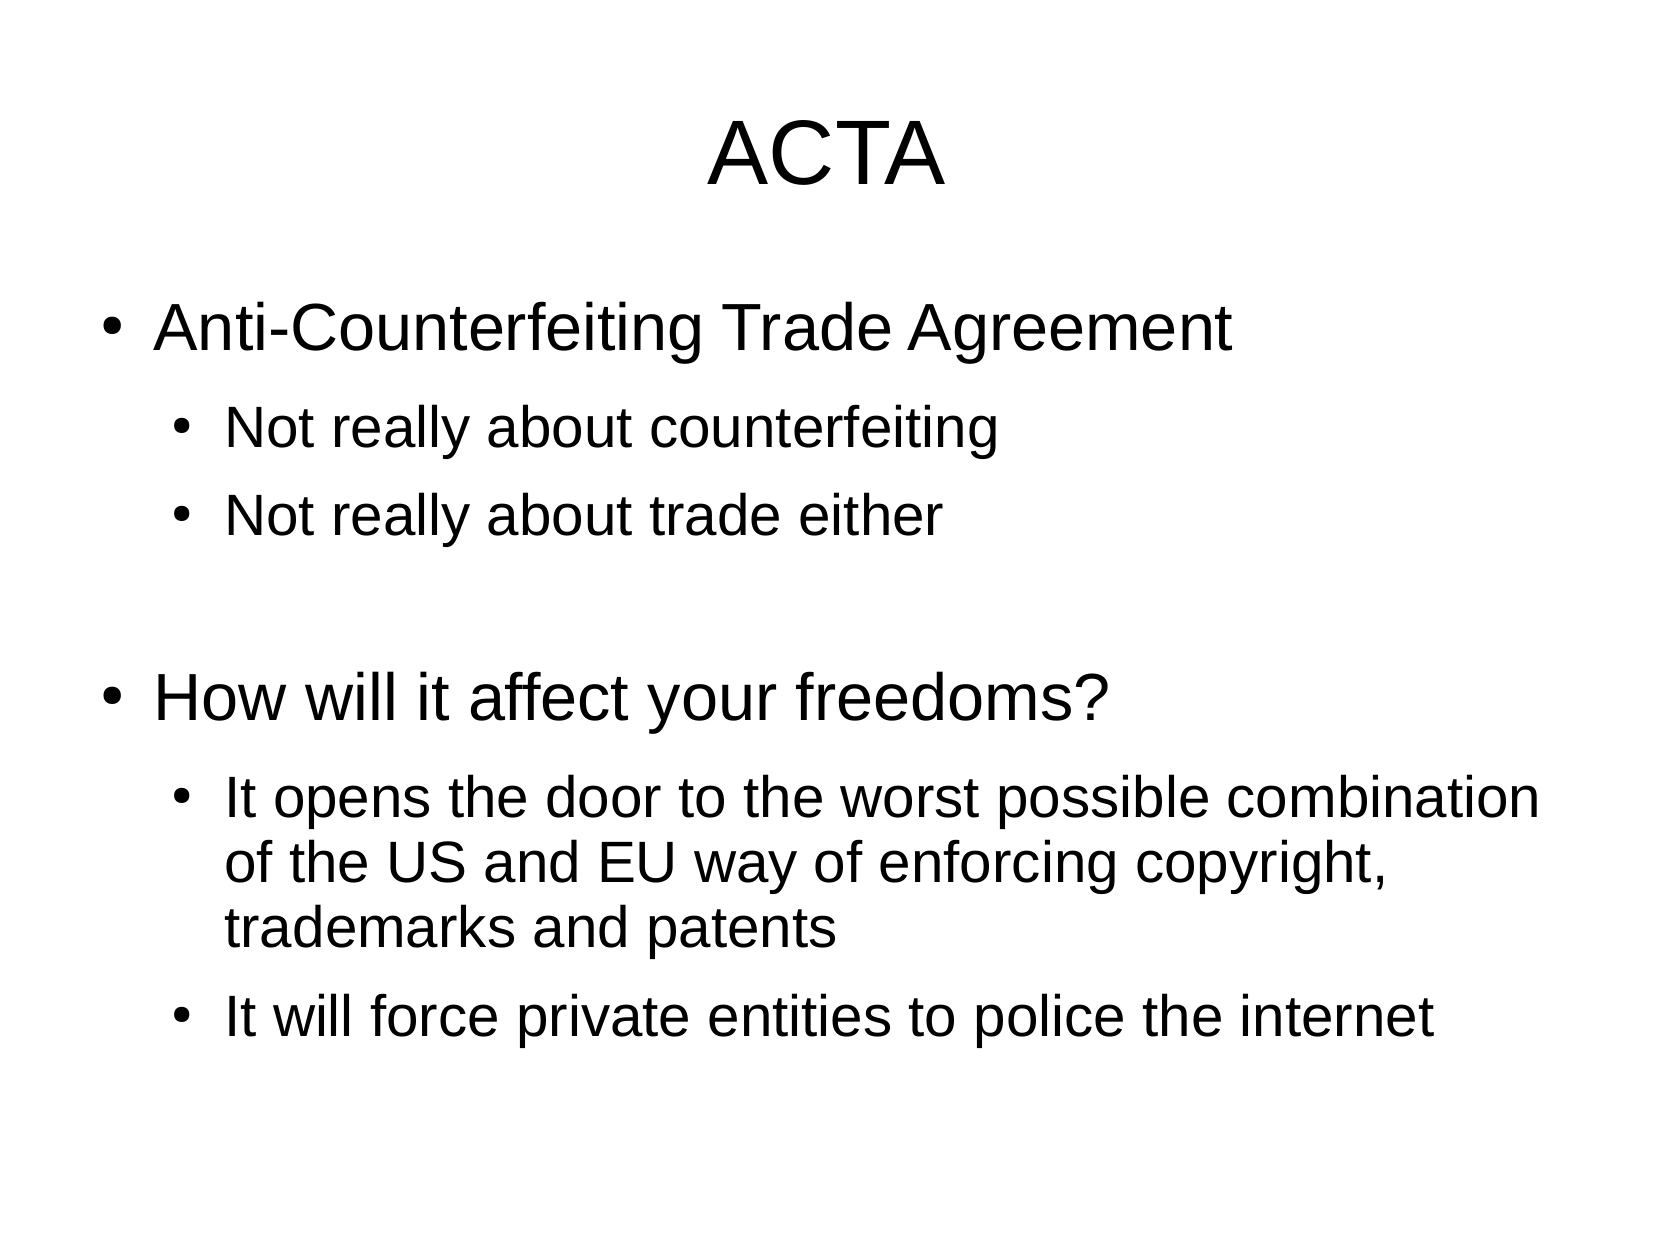

# ACTA
Anti-Counterfeiting Trade Agreement
Not really about counterfeiting
Not really about trade either
How will it affect your freedoms?
It opens the door to the worst possible combination of the US and EU way of enforcing copyright, trademarks and patents
It will force private entities to police the internet